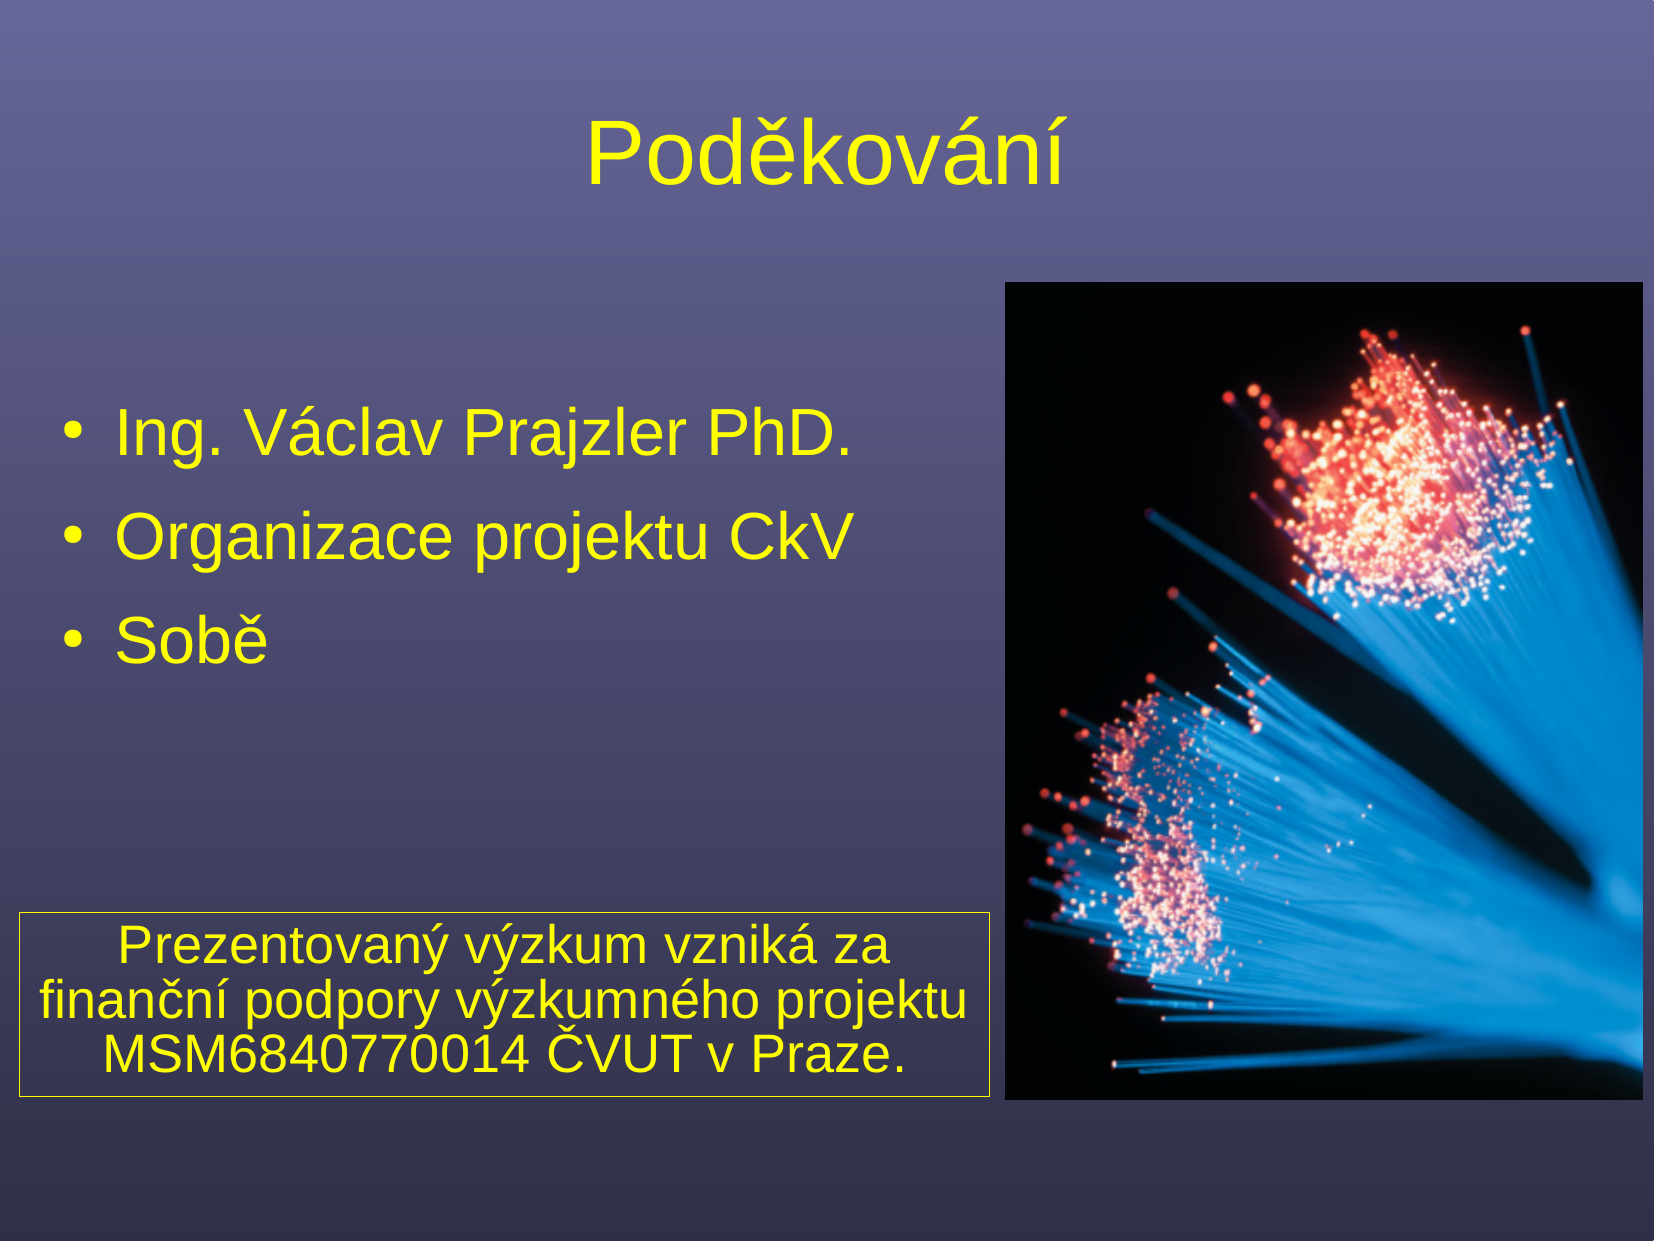

# Poděkování
Ing. Václav Prajzler PhD.
Organizace projektu CkV
Sobě
Prezentovaný výzkum vzniká za finanční podpory výzkumného projektu MSM6840770014 ČVUT v Praze.